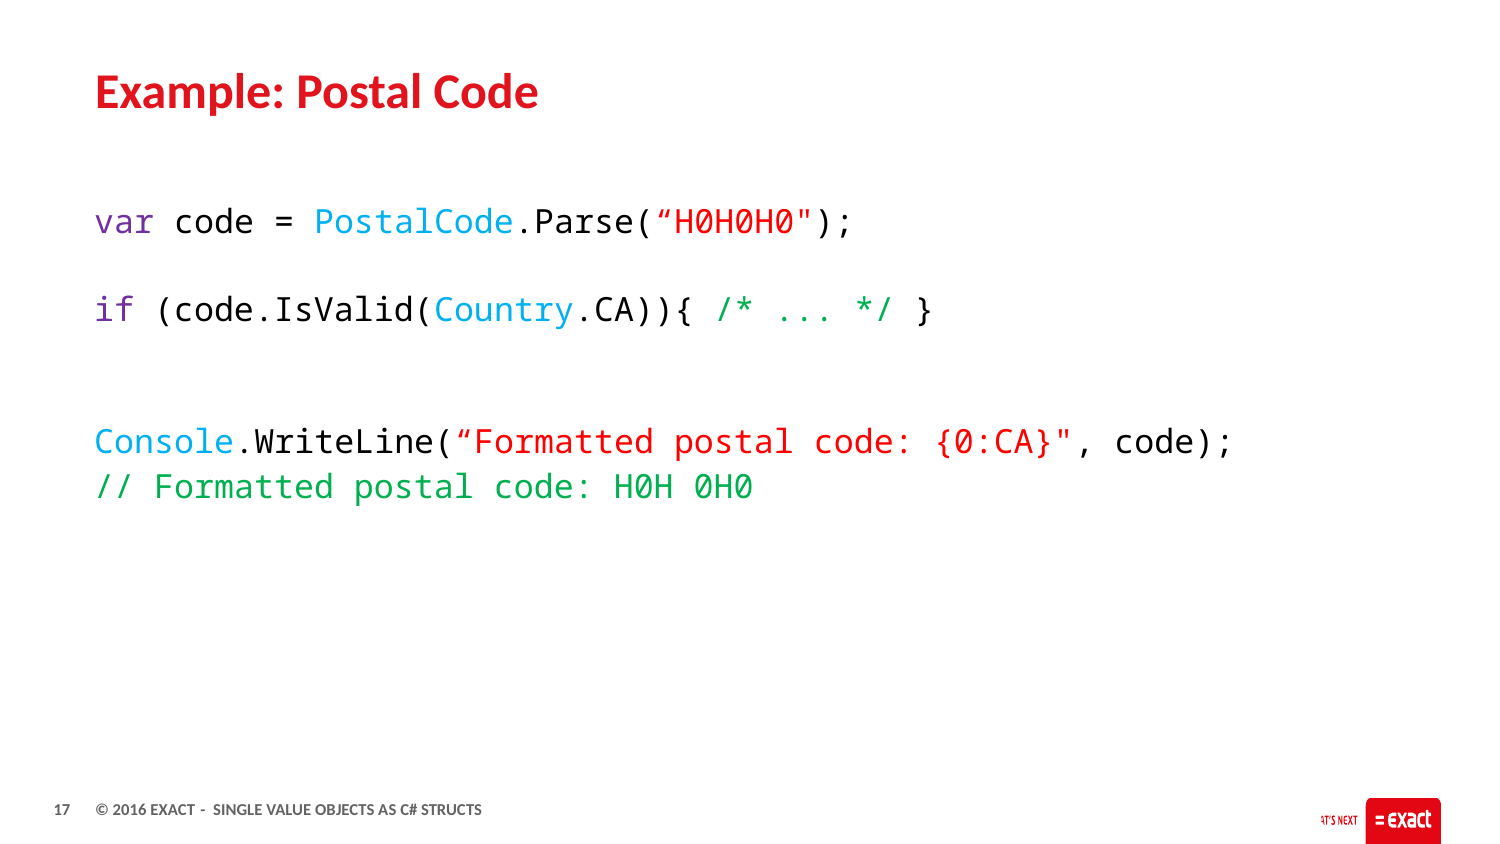

# Example: Postal Code
var code = PostalCode.Parse(“H0H0H0");
if (code.IsValid(Country.CA)){ /* ... */ }
Console.WriteLine(“Formatted postal code: {0:CA}", code);
// Formatted postal code: H0H 0H0
- Single Value Objects as C# structs